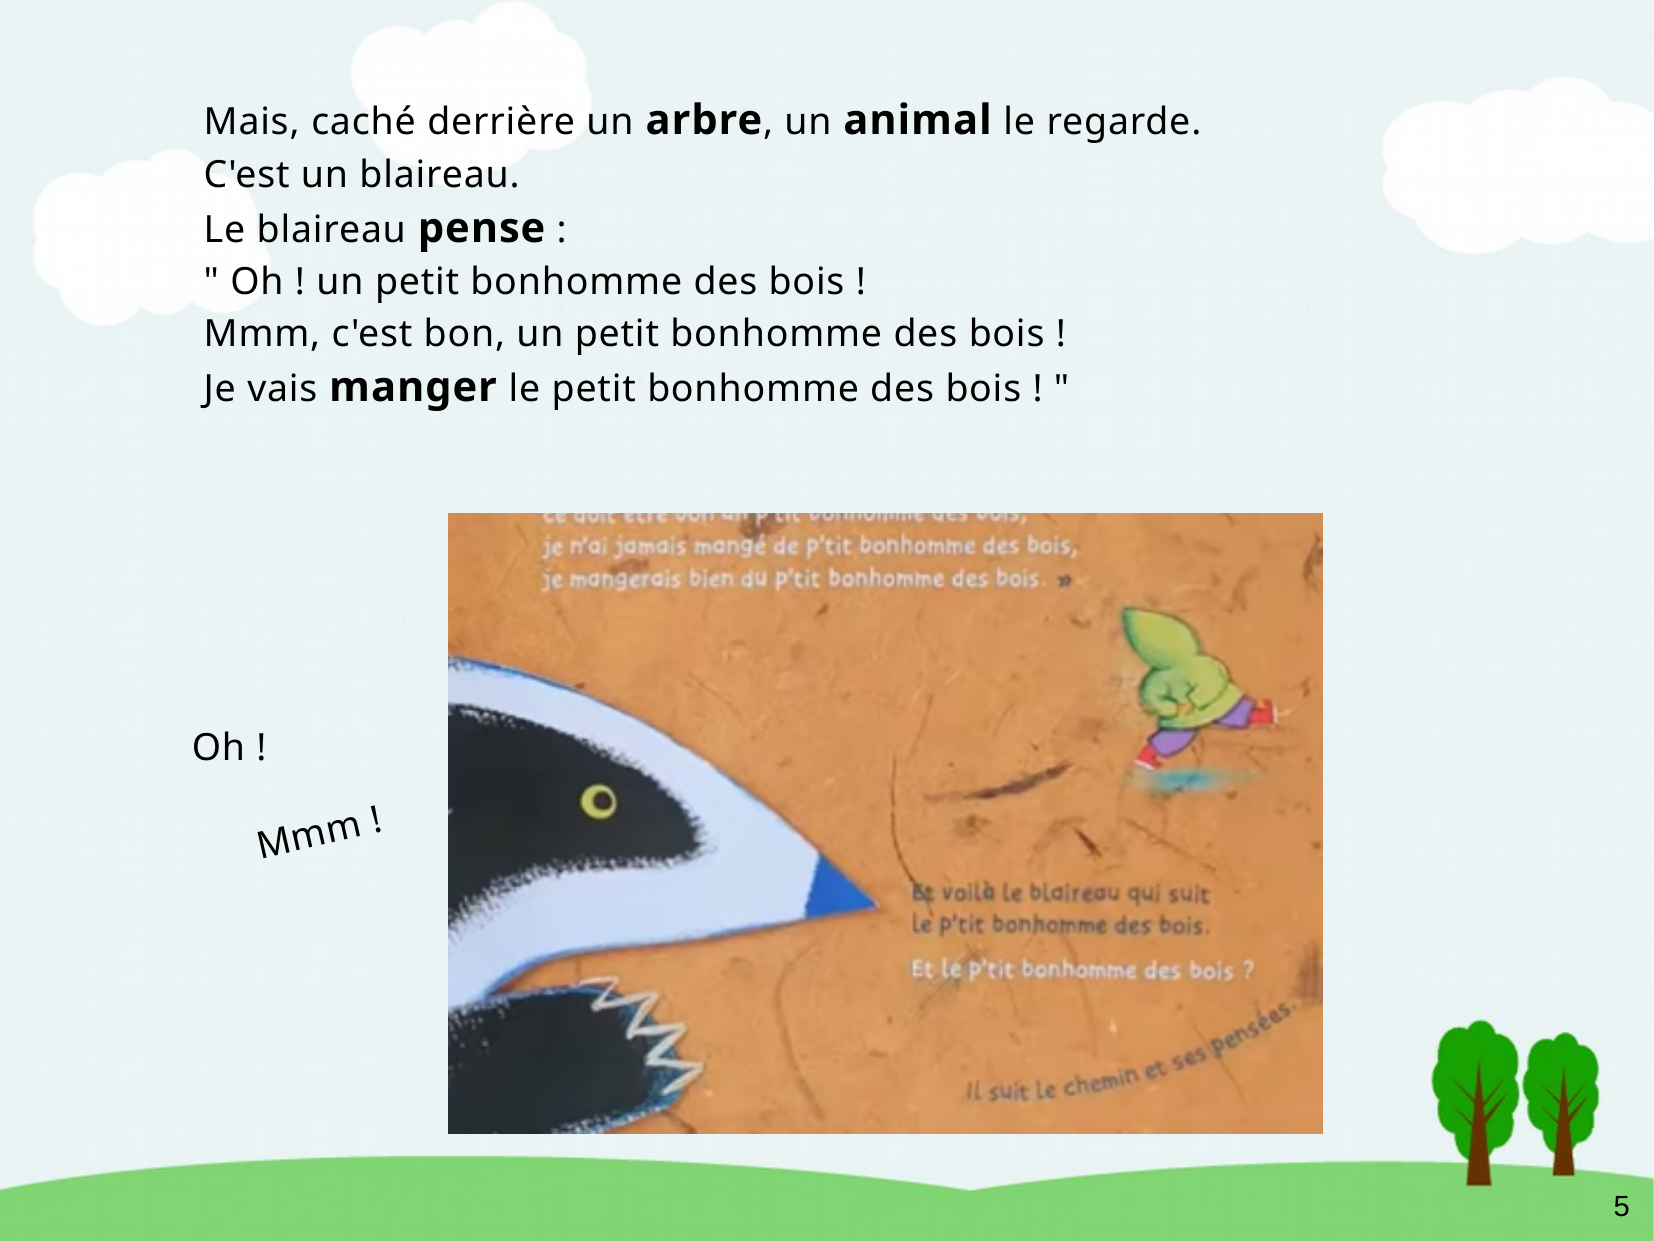

Mais, caché derrière un arbre, un animal le regarde.
C'est un blaireau.
Le blaireau pense :
" Oh ! un petit bonhomme des bois !
Mmm, c'est bon, un petit bonhomme des bois !
Je vais manger le petit bonhomme des bois ! "
Oh !
Mmm !
5